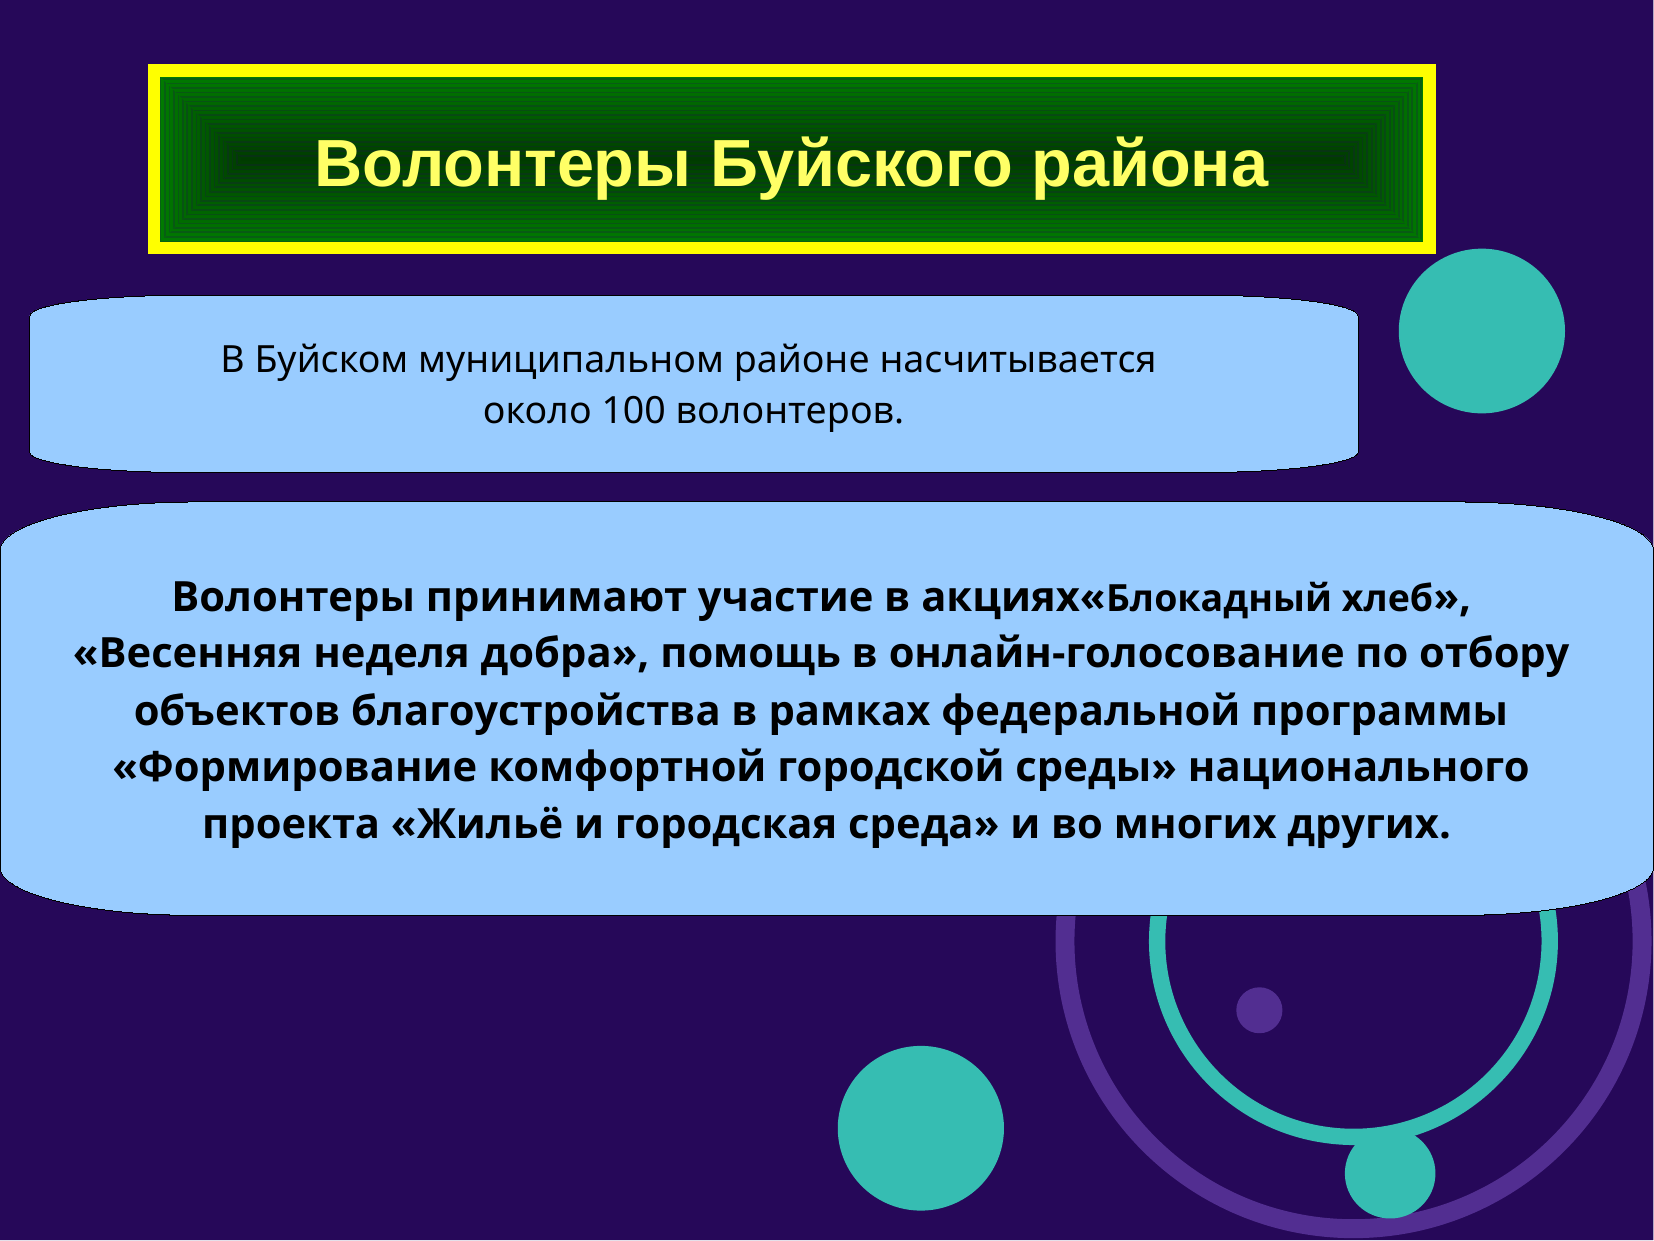

Волонтеры Буйского района
В Буйском муниципальном районе насчитывается
около 100 волонтеров.
Волонтеры принимают участие в акциях«Блокадный хлеб»,
«Весенняя неделя добра», помощь в онлайн-голосование по отбору
объектов благоустройства в рамках федеральной программы
«Формирование комфортной городской среды» национального
проекта «Жильё и городская среда» и во многих других.